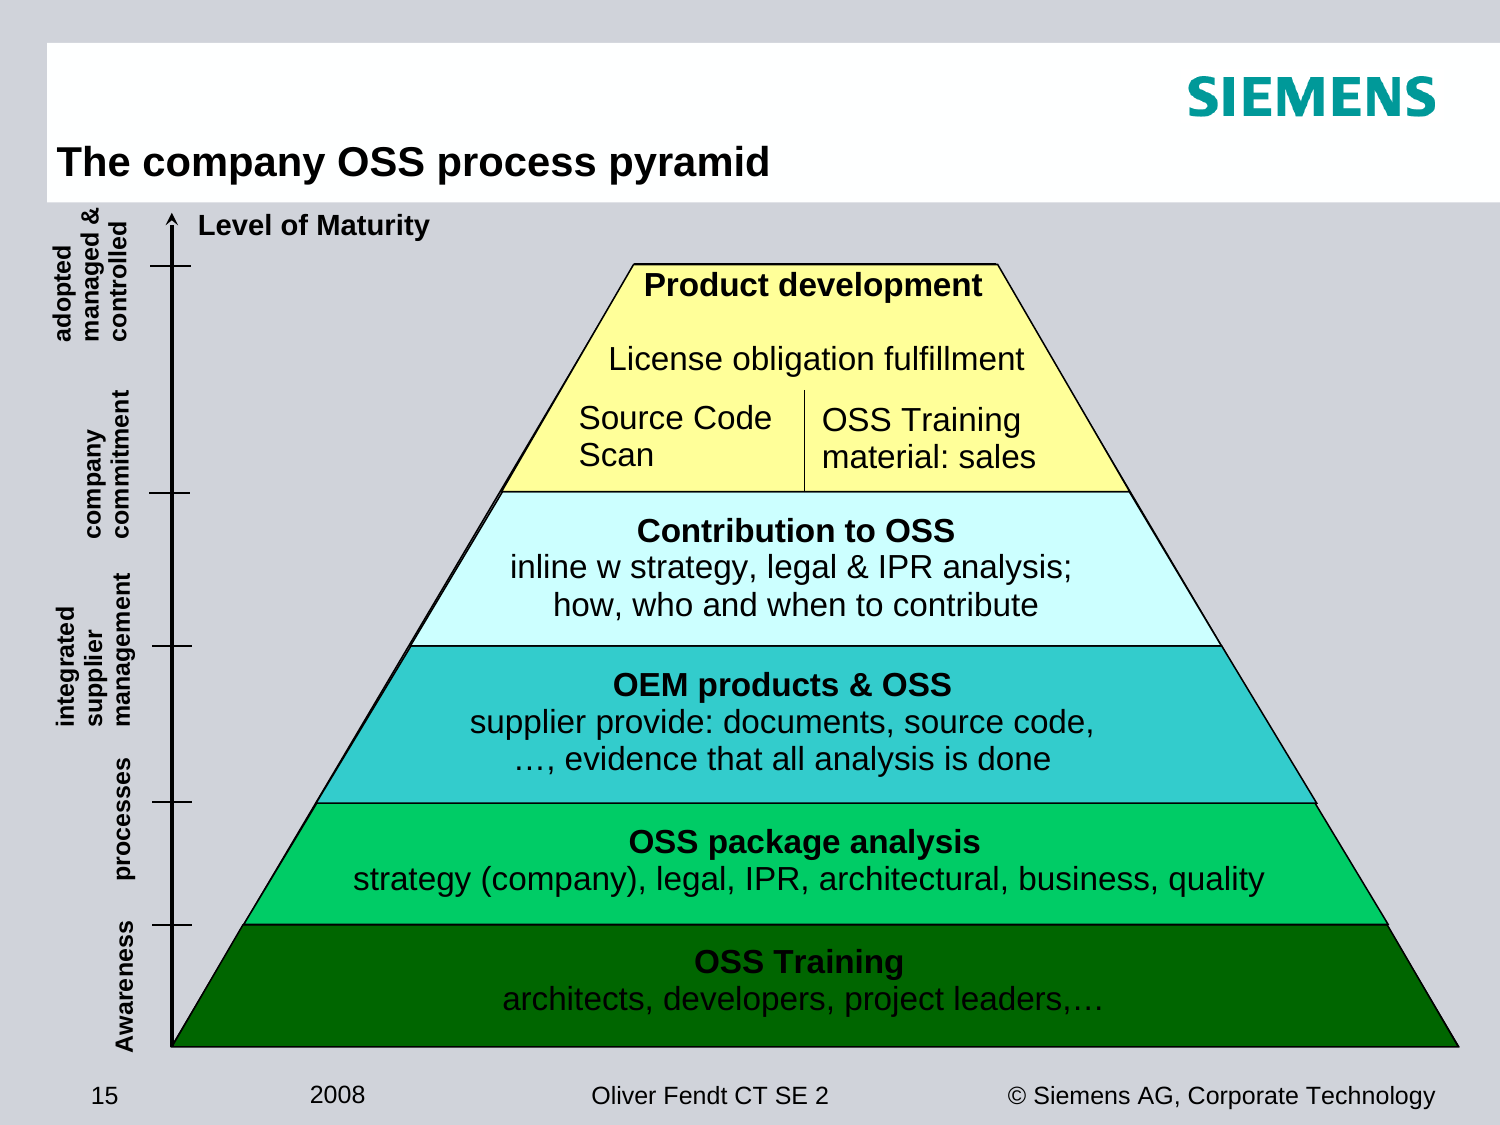

# The company OSS process pyramid
Level of Maturity
adopted
managed &
controlled
Product development
License obligation fulfillment
Source Code Scan
OSS Training material: sales
company
commitment
Contribution to OSS
inline w strategy, legal & IPR analysis;
how, who and when to contribute
integrated
supplier
management
OEM products & OSS
supplier provide: documents, source code,
…, evidence that all analysis is done
processes
OSS package analysis
strategy (company), legal, IPR, architectural, business, quality
OSS Training
architects, developers, project leaders,…
Awareness